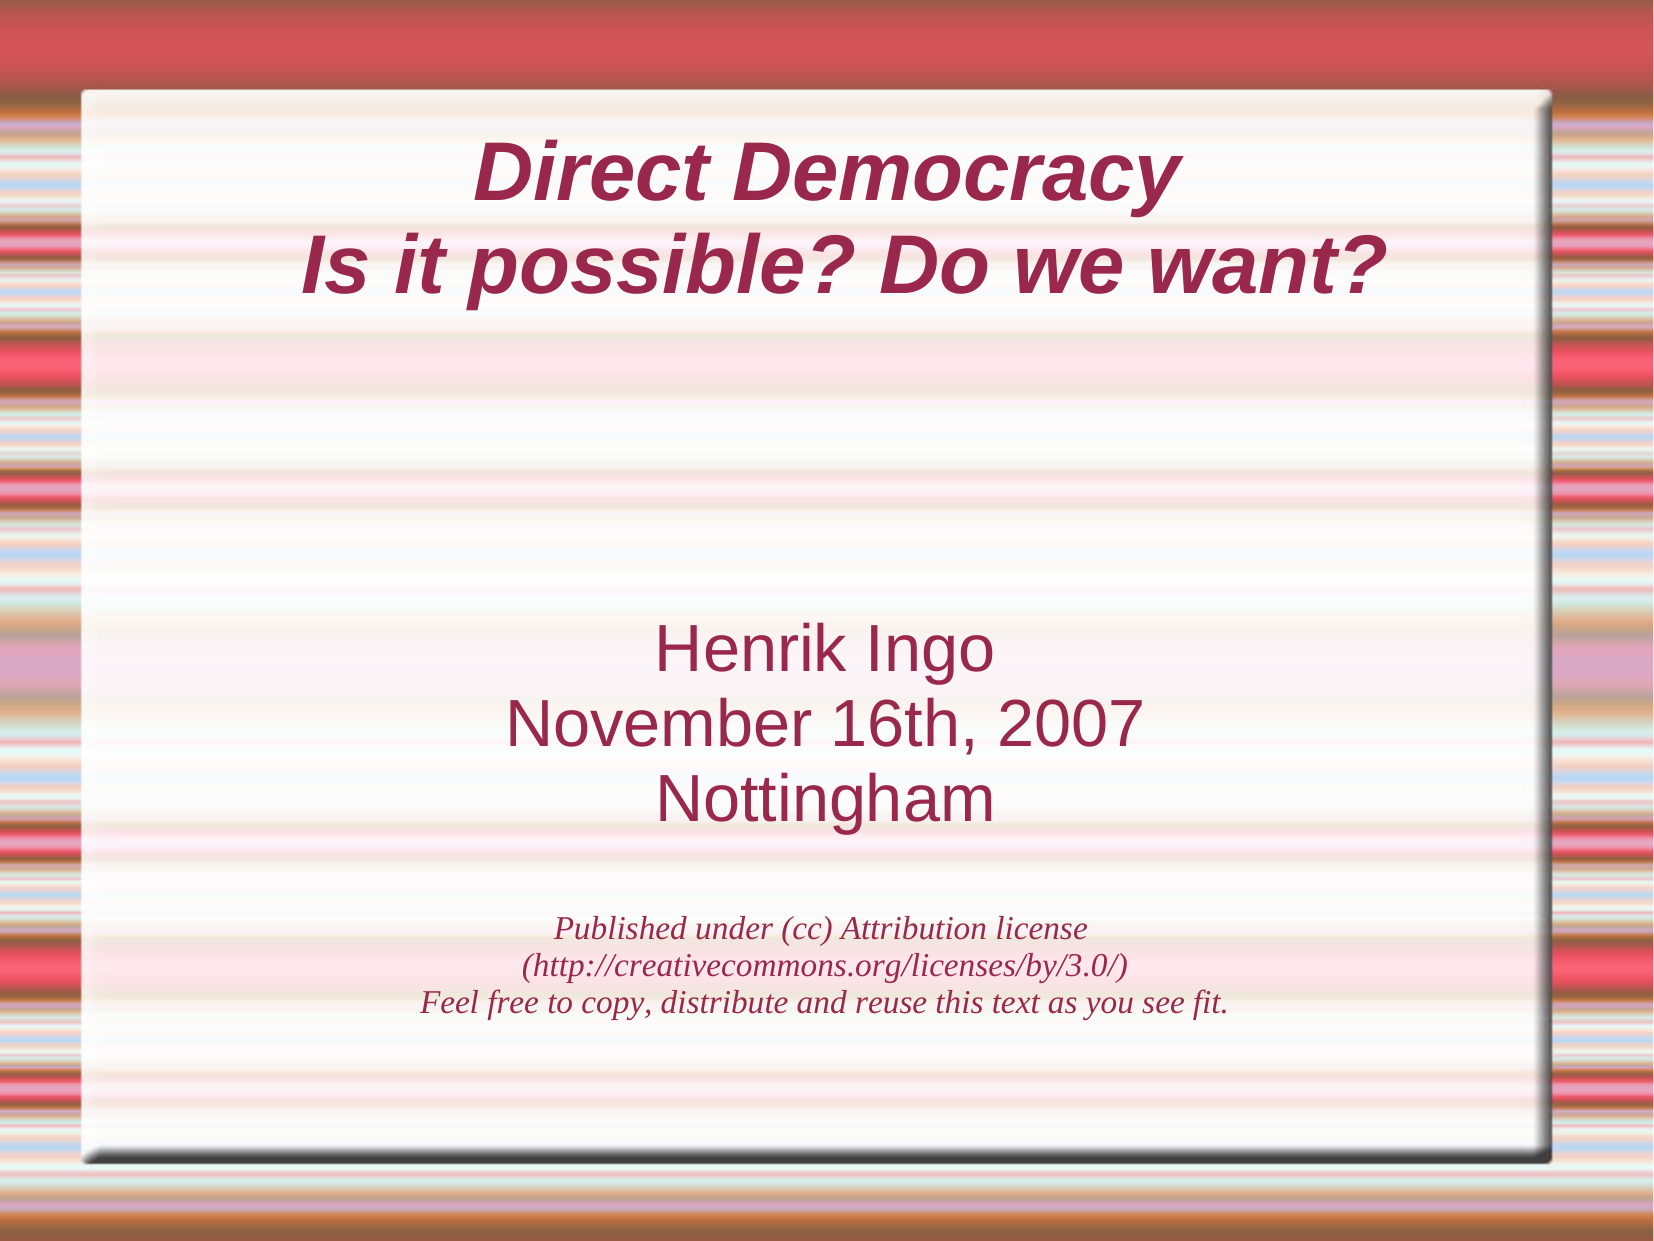

# Direct Democracy Is it possible? Do we want?
Henrik Ingo
November 16th, 2007
Nottingham
Published under (cc) Attribution license
(http://creativecommons.org/licenses/by/3.0/)
Feel free to copy, distribute and reuse this text as you see fit.